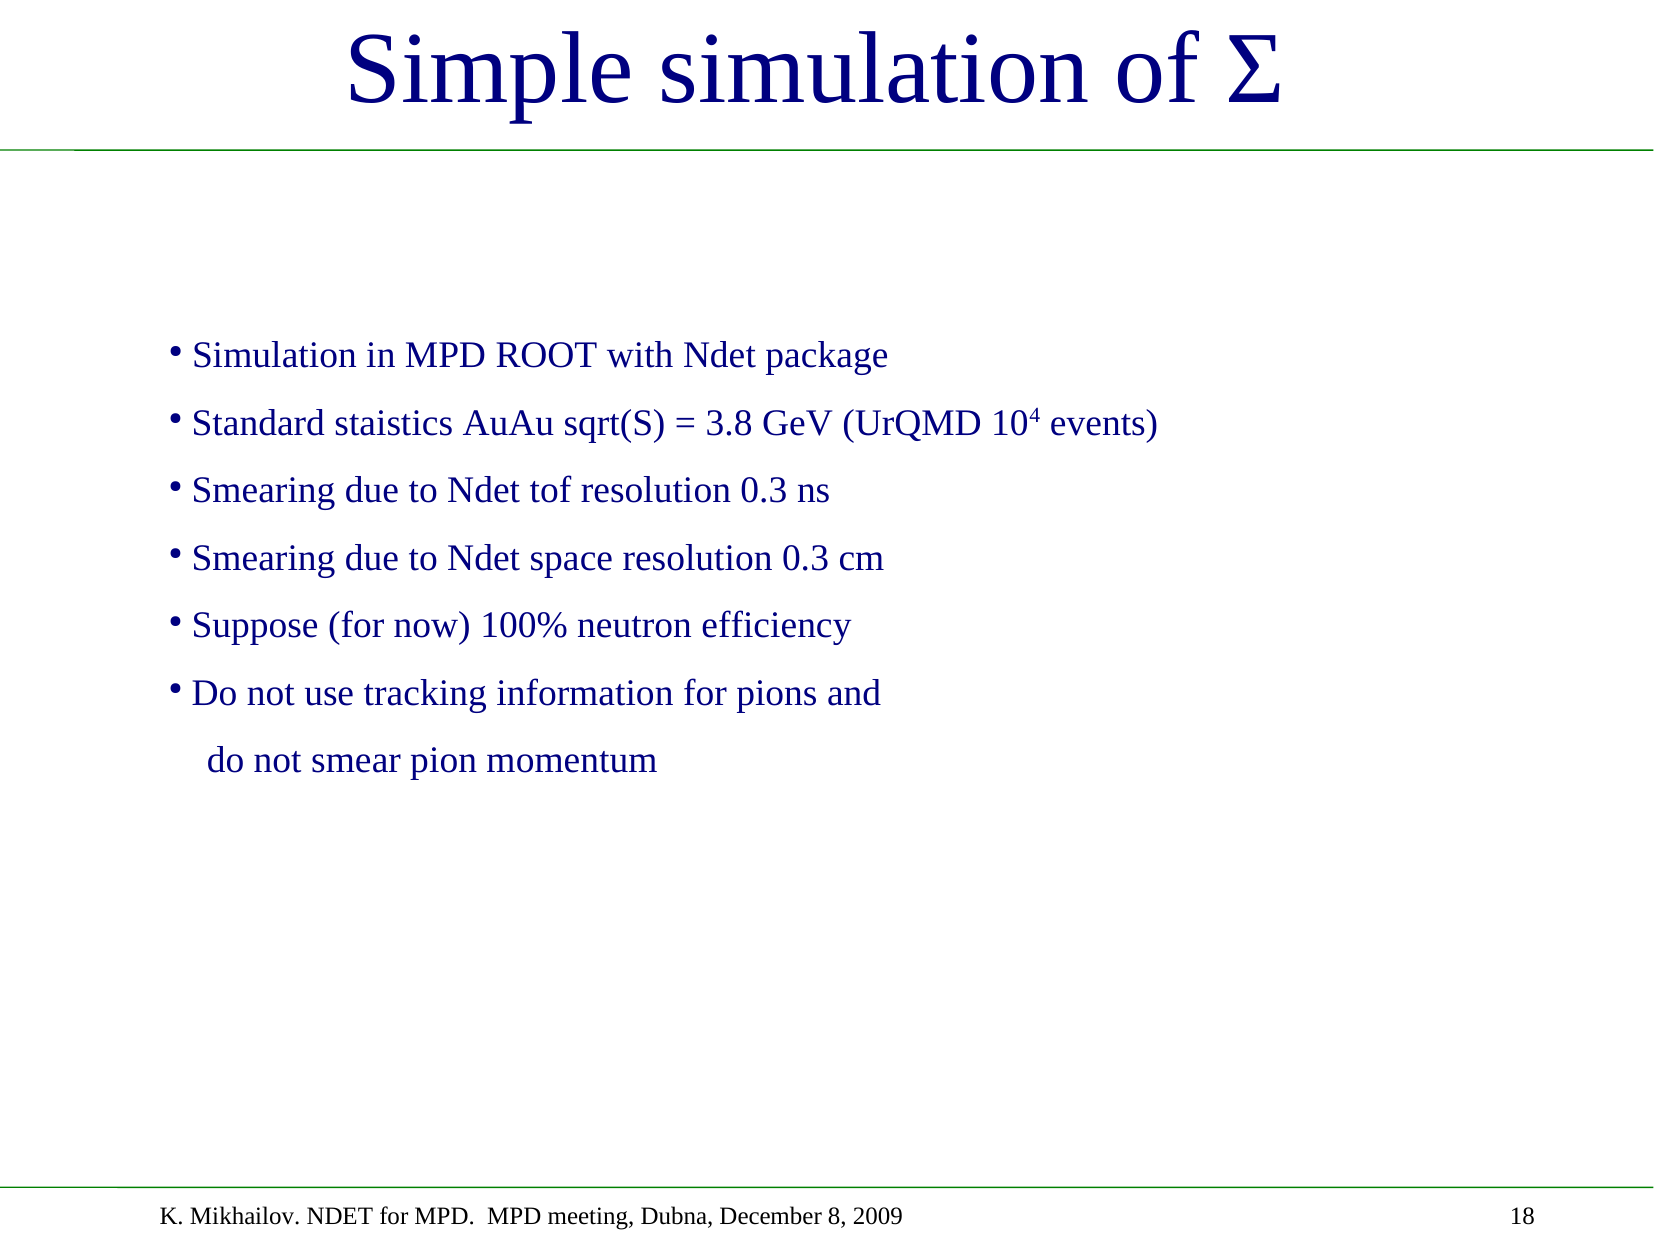

# Simple simulation of Σ
 Simulation in MPD ROOT with Ndet package
 Standard staistics AuAu sqrt(S) = 3.8 GeV (UrQMD 104 events)
 Smearing due to Ndet tof resolution 0.3 ns
 Smearing due to Ndet space resolution 0.3 cm
 Suppose (for now) 100% neutron efficiency
 Do not use tracking information for pions and
 do not smear pion momentum
K. Mikhailov. NDET for MPD. MPD meeting, Dubna, December 8, 2009